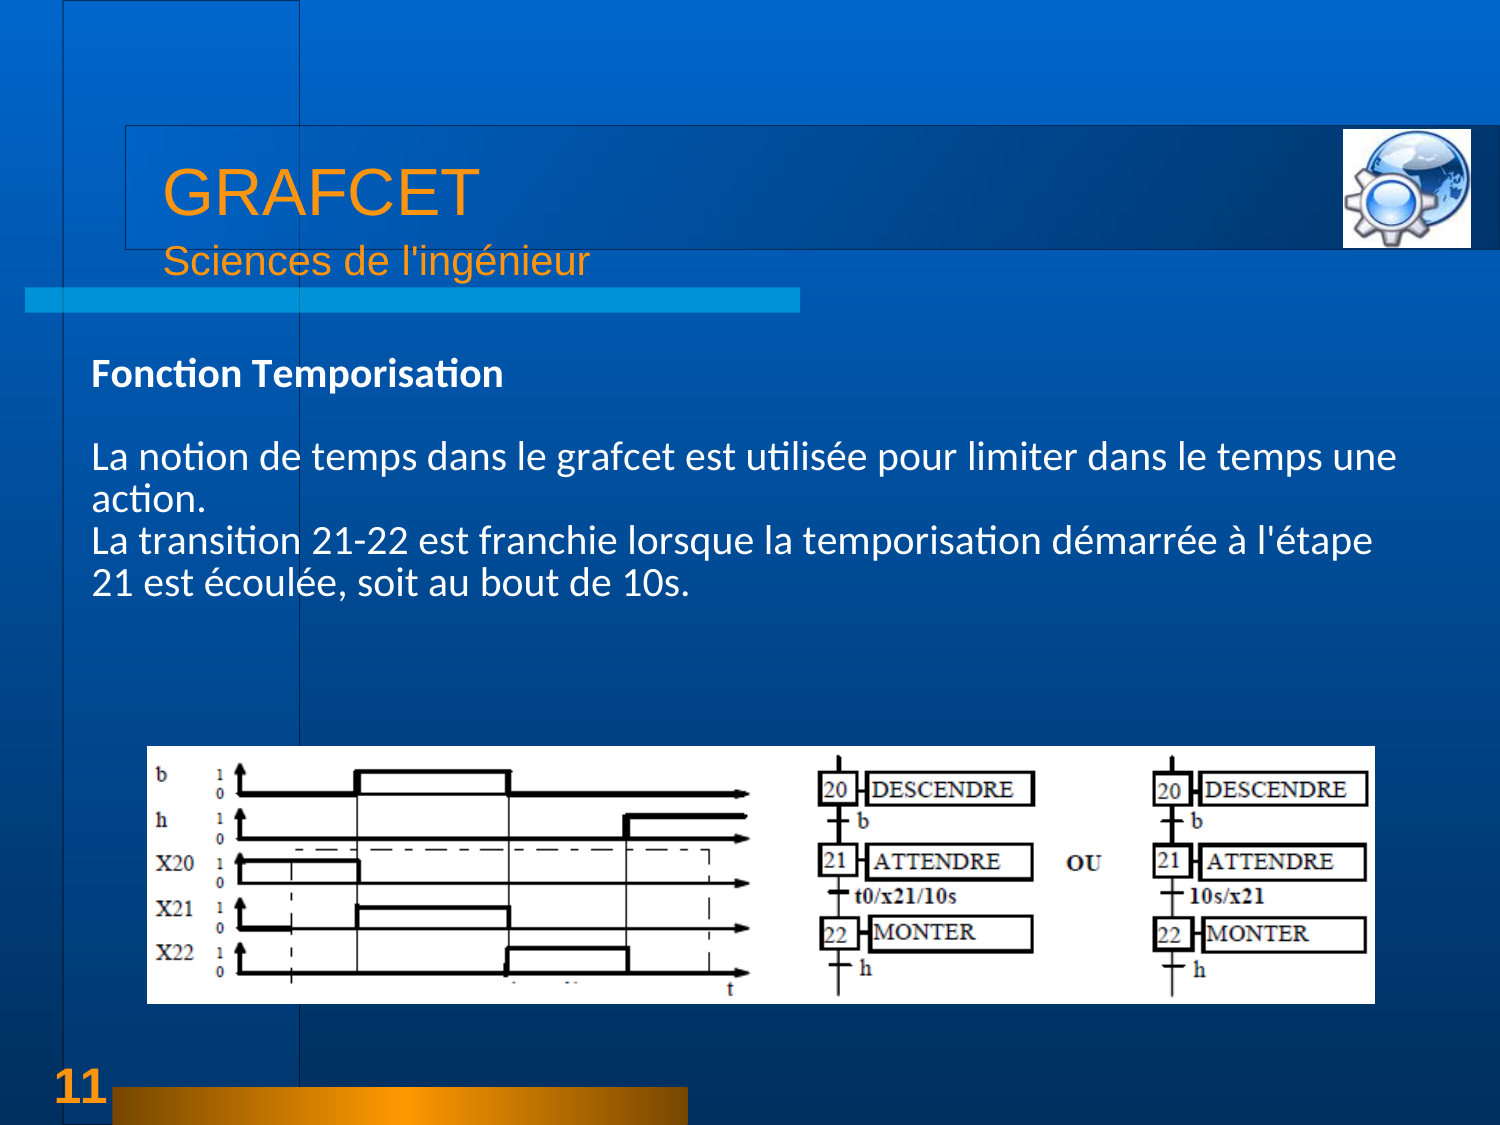

Fonction Temporisation
La notion de temps dans le grafcet est utilisée pour limiter dans le temps une action.
La transition 21-22 est franchie lorsque la temporisation démarrée à l'étape 21 est écoulée, soit au bout de 10s.